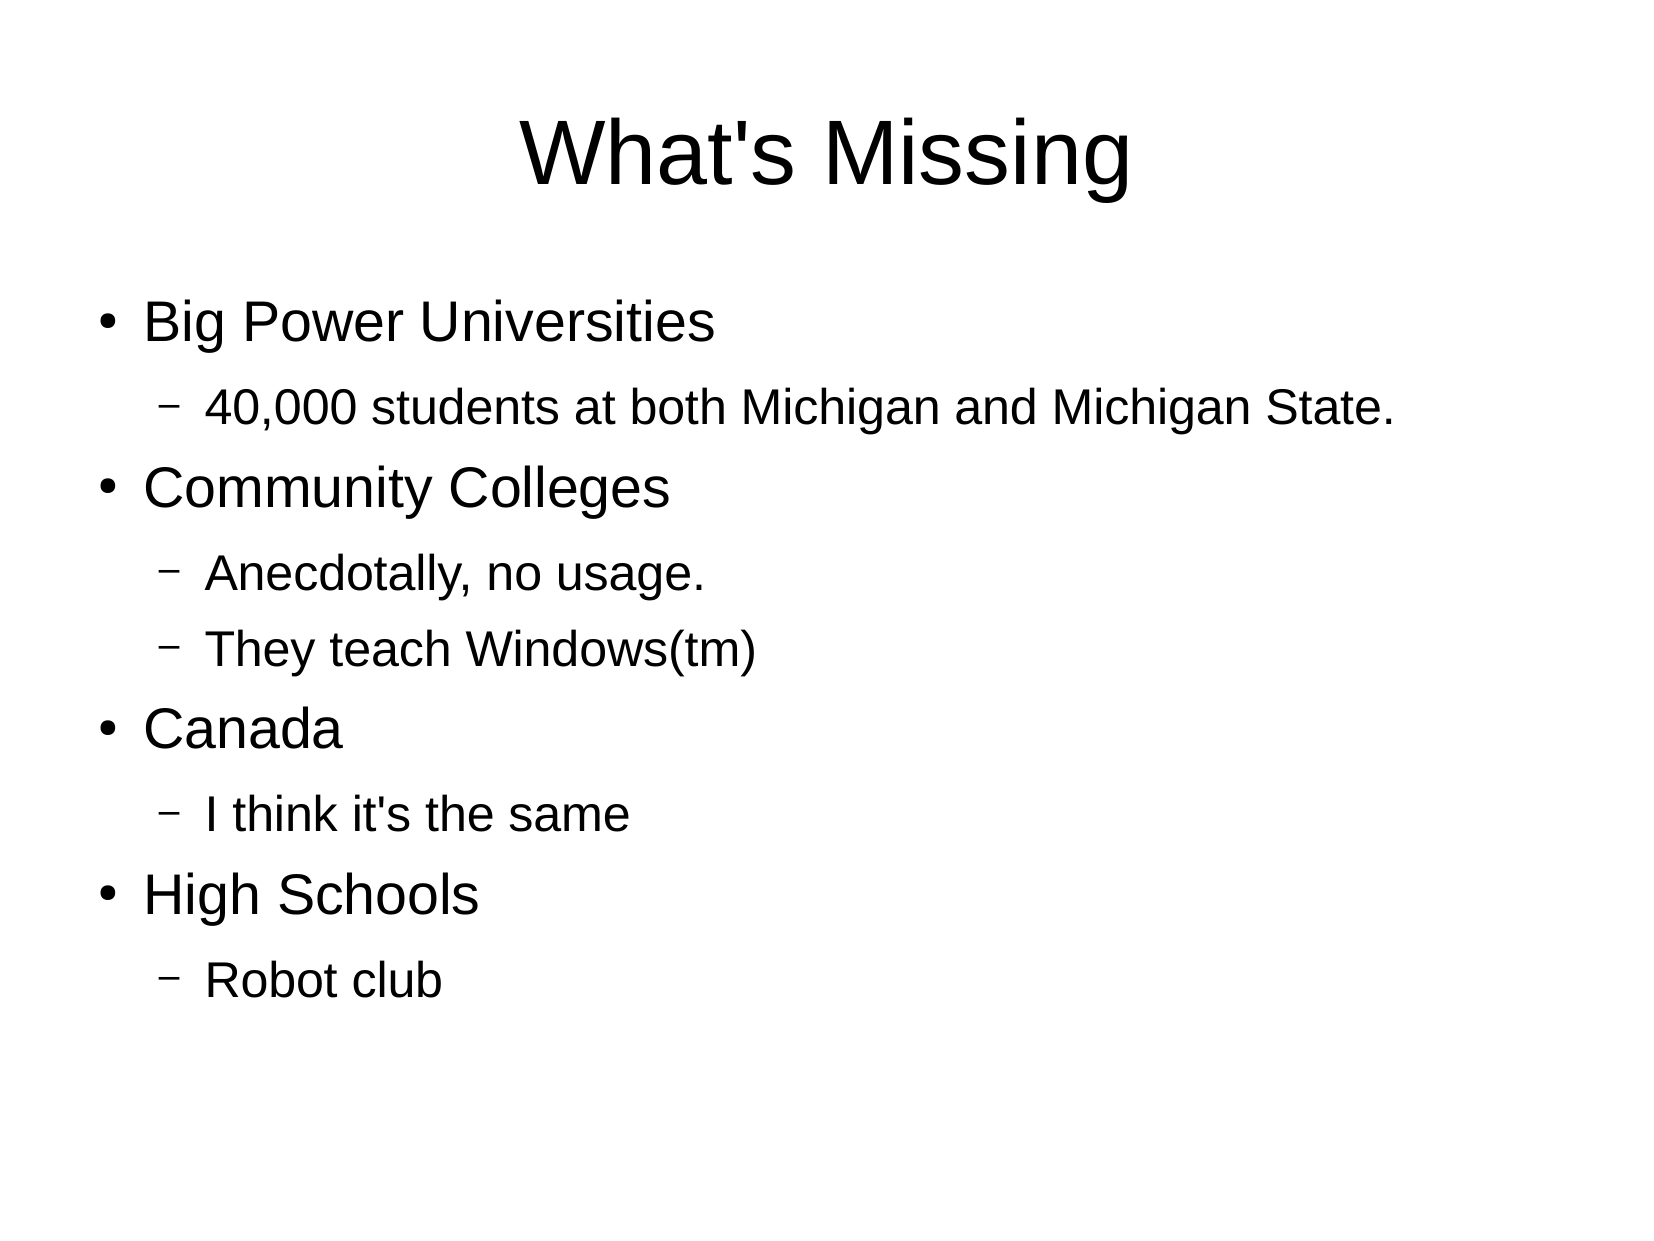

# What's Missing
Big Power Universities
40,000 students at both Michigan and Michigan State.
Community Colleges
Anecdotally, no usage.
They teach Windows(tm)
Canada
I think it's the same
High Schools
Robot club